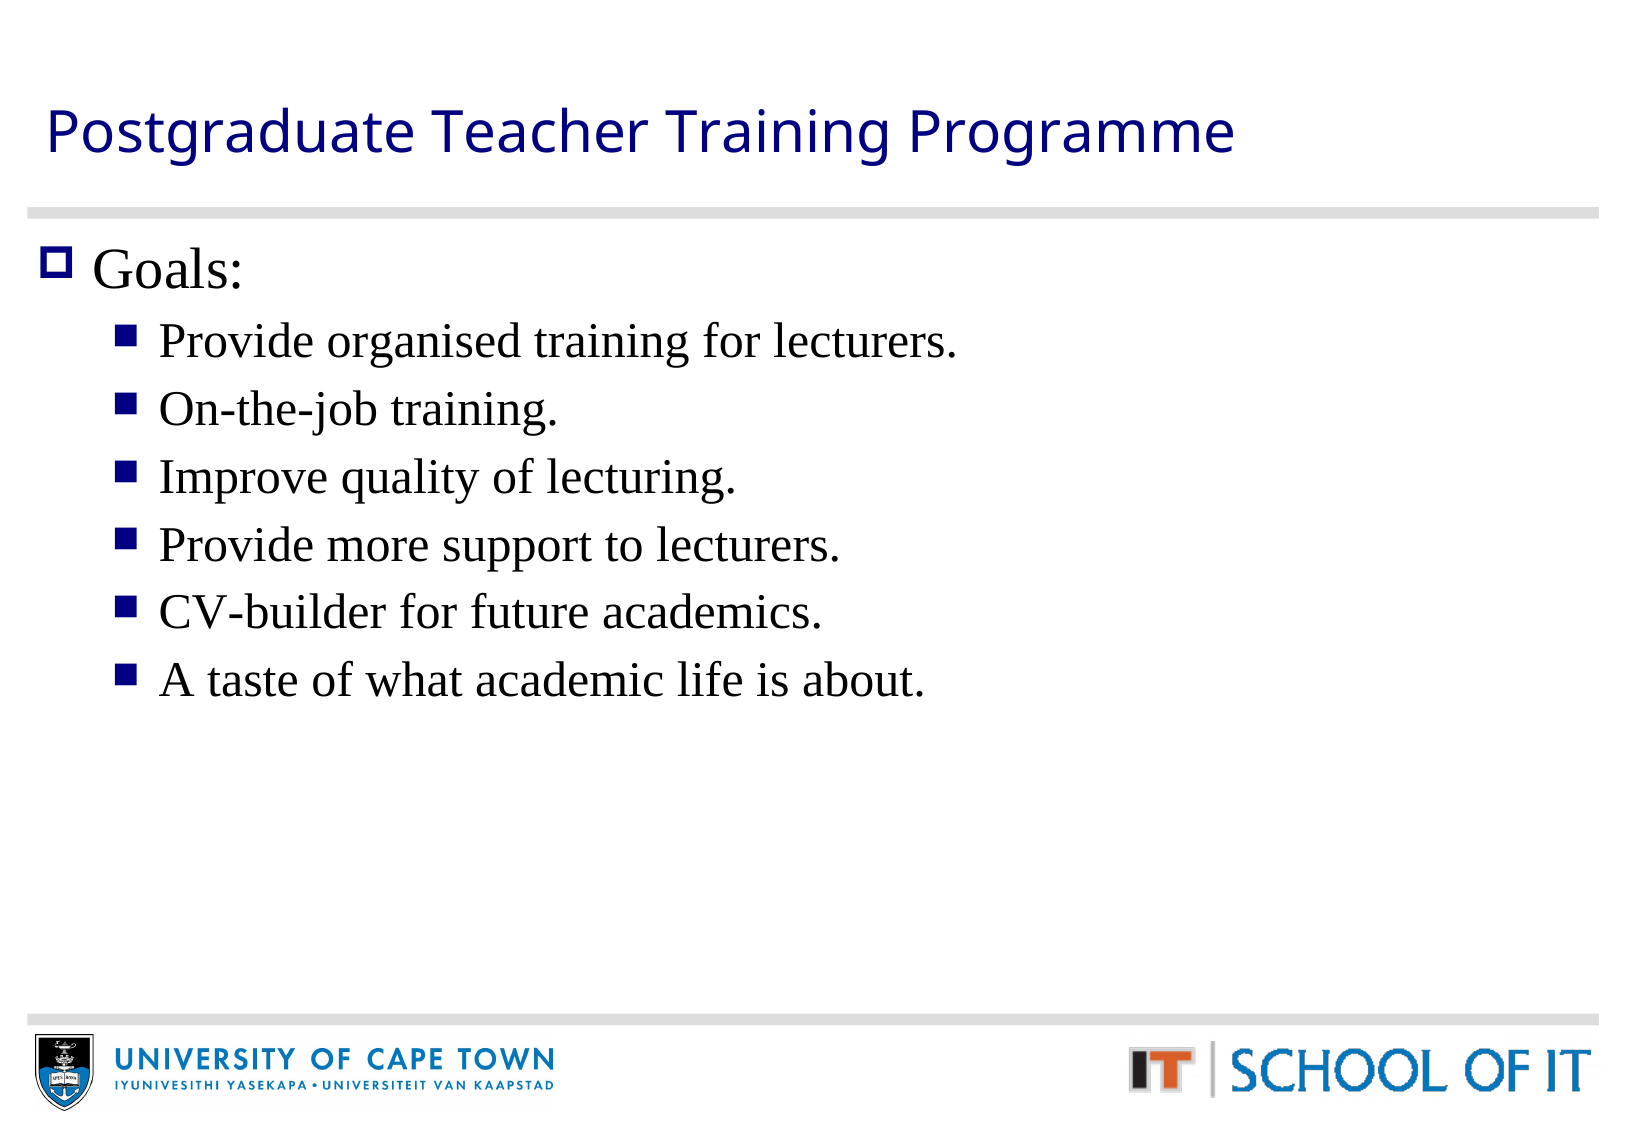

# Postgraduate Teacher Training Programme
Goals:
Provide organised training for lecturers.
On-the-job training.
Improve quality of lecturing.
Provide more support to lecturers.
CV-builder for future academics.
A taste of what academic life is about.